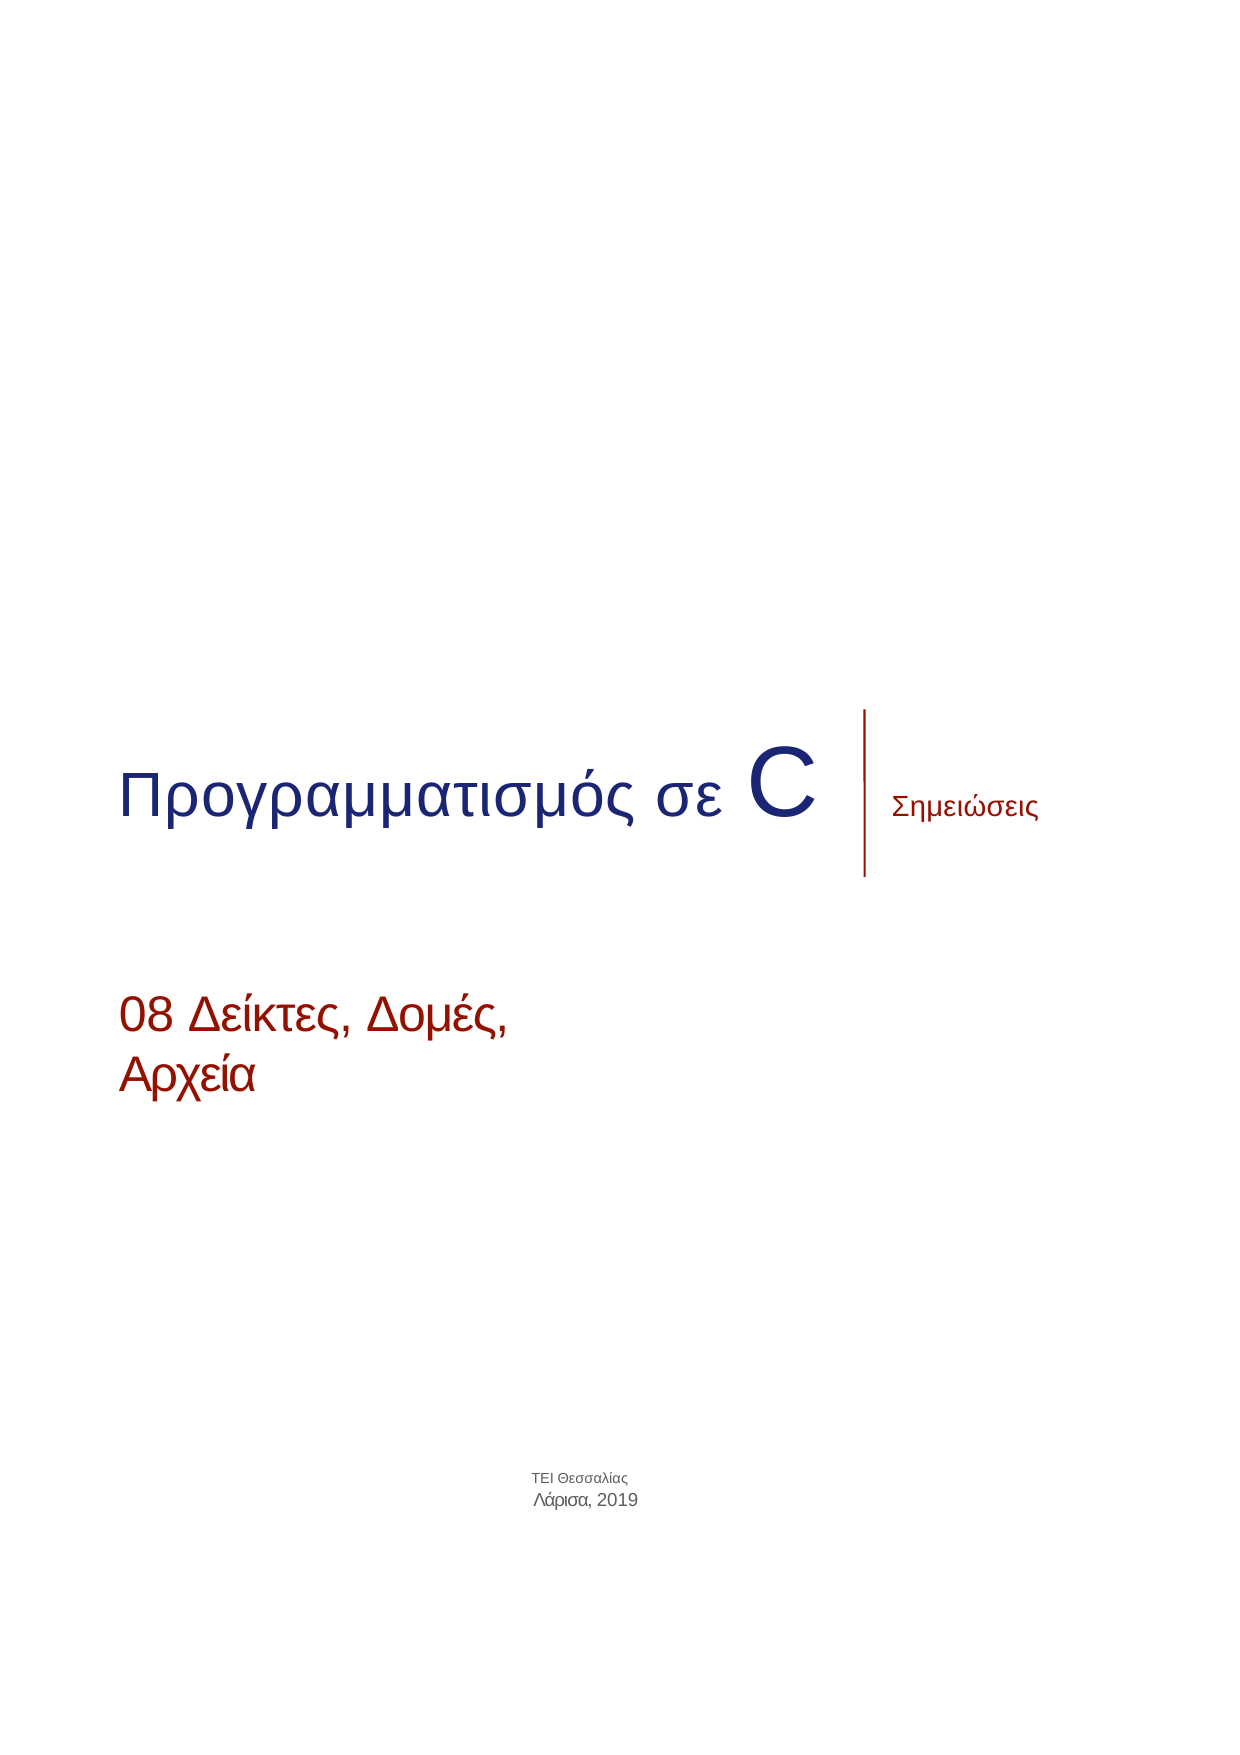

Προγραμματισμός σε C
Σημειώσεις
08 Δείκτες, Δομές, Αρχεία
TEI Θεσσαλίας
Λάρισα, 2019